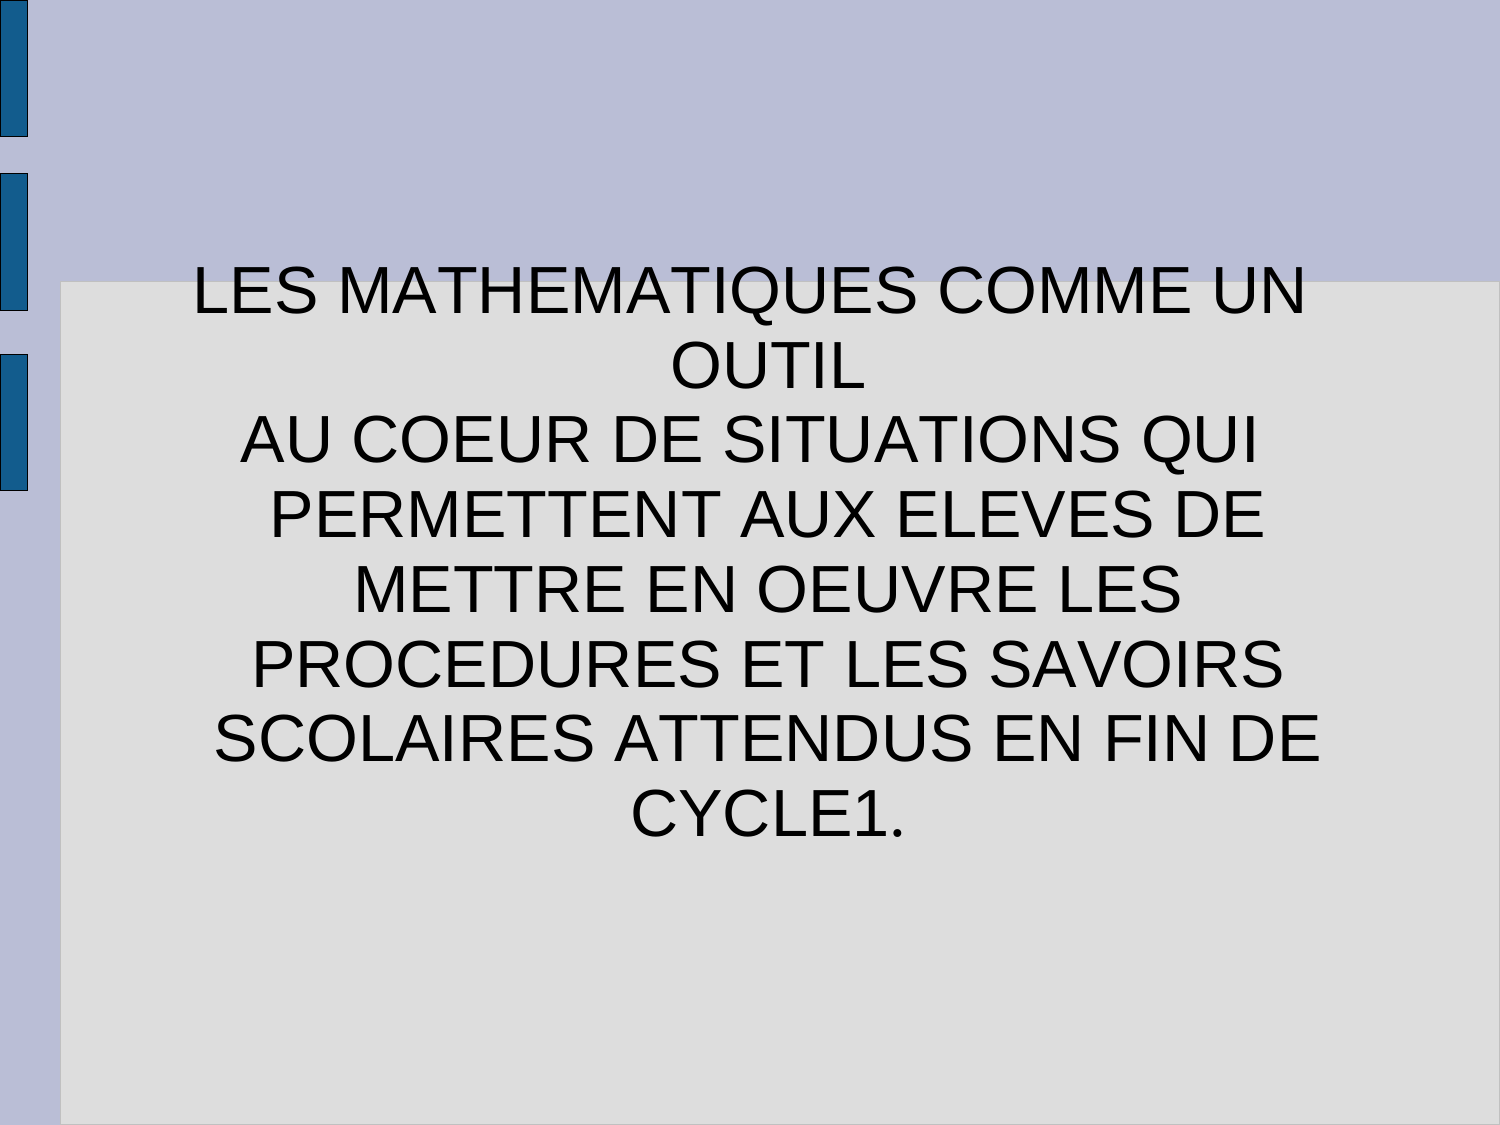

# LES MATHEMATIQUES COMME UN OUTIL
AU COEUR DE SITUATIONS QUI PERMETTENT AUX ELEVES DE METTRE EN OEUVRE LES PROCEDURES ET LES SAVOIRS SCOLAIRES ATTENDUS EN FIN DE CYCLE1.